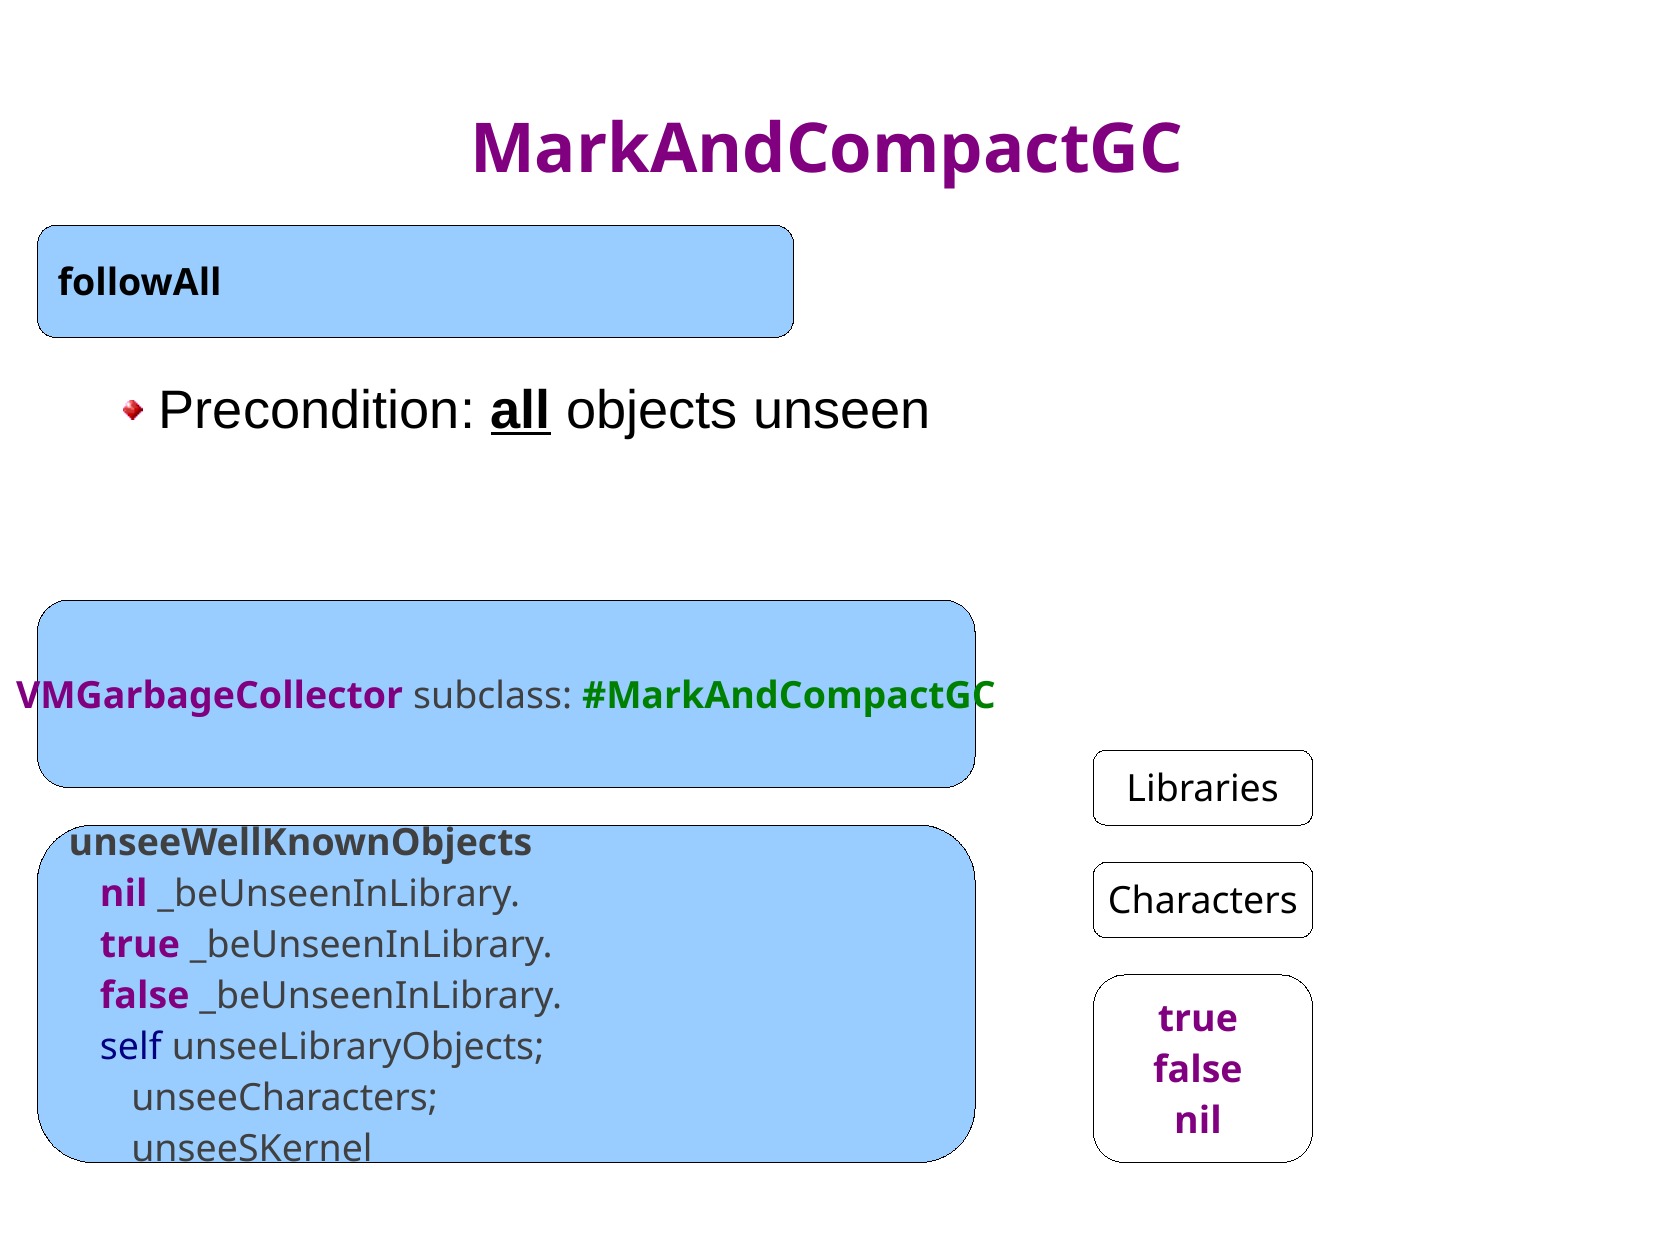

MarkAndCompactGC
followAll
Precondition: all objects unseen
VMGarbageCollector subclass: #MarkAndCompactGC
Libraries
unseeWellKnownObjects
	nil _beUnseenInLibrary.
	true _beUnseenInLibrary.
	false _beUnseenInLibrary.
	self unseeLibraryObjects;
		unseeCharacters;
		unseeSKernel
Characters
true
false
nil